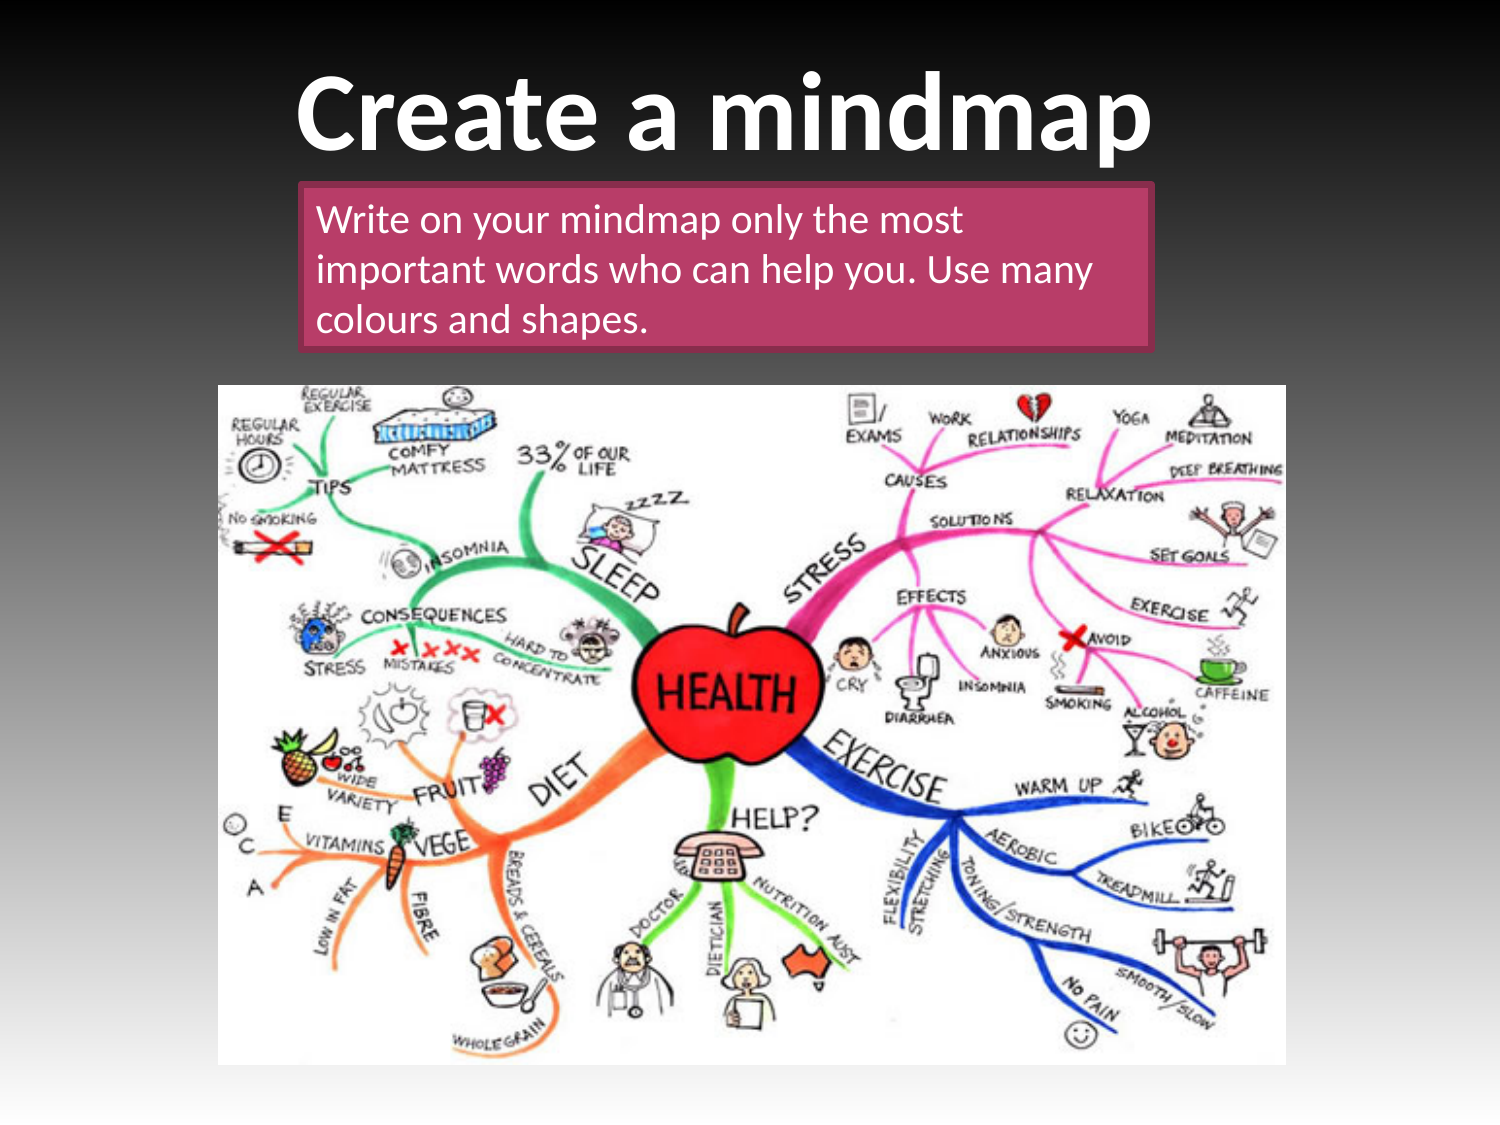

Create a mindmap
Write on your mindmap only the most important words who can help you. Use many colours and shapes.